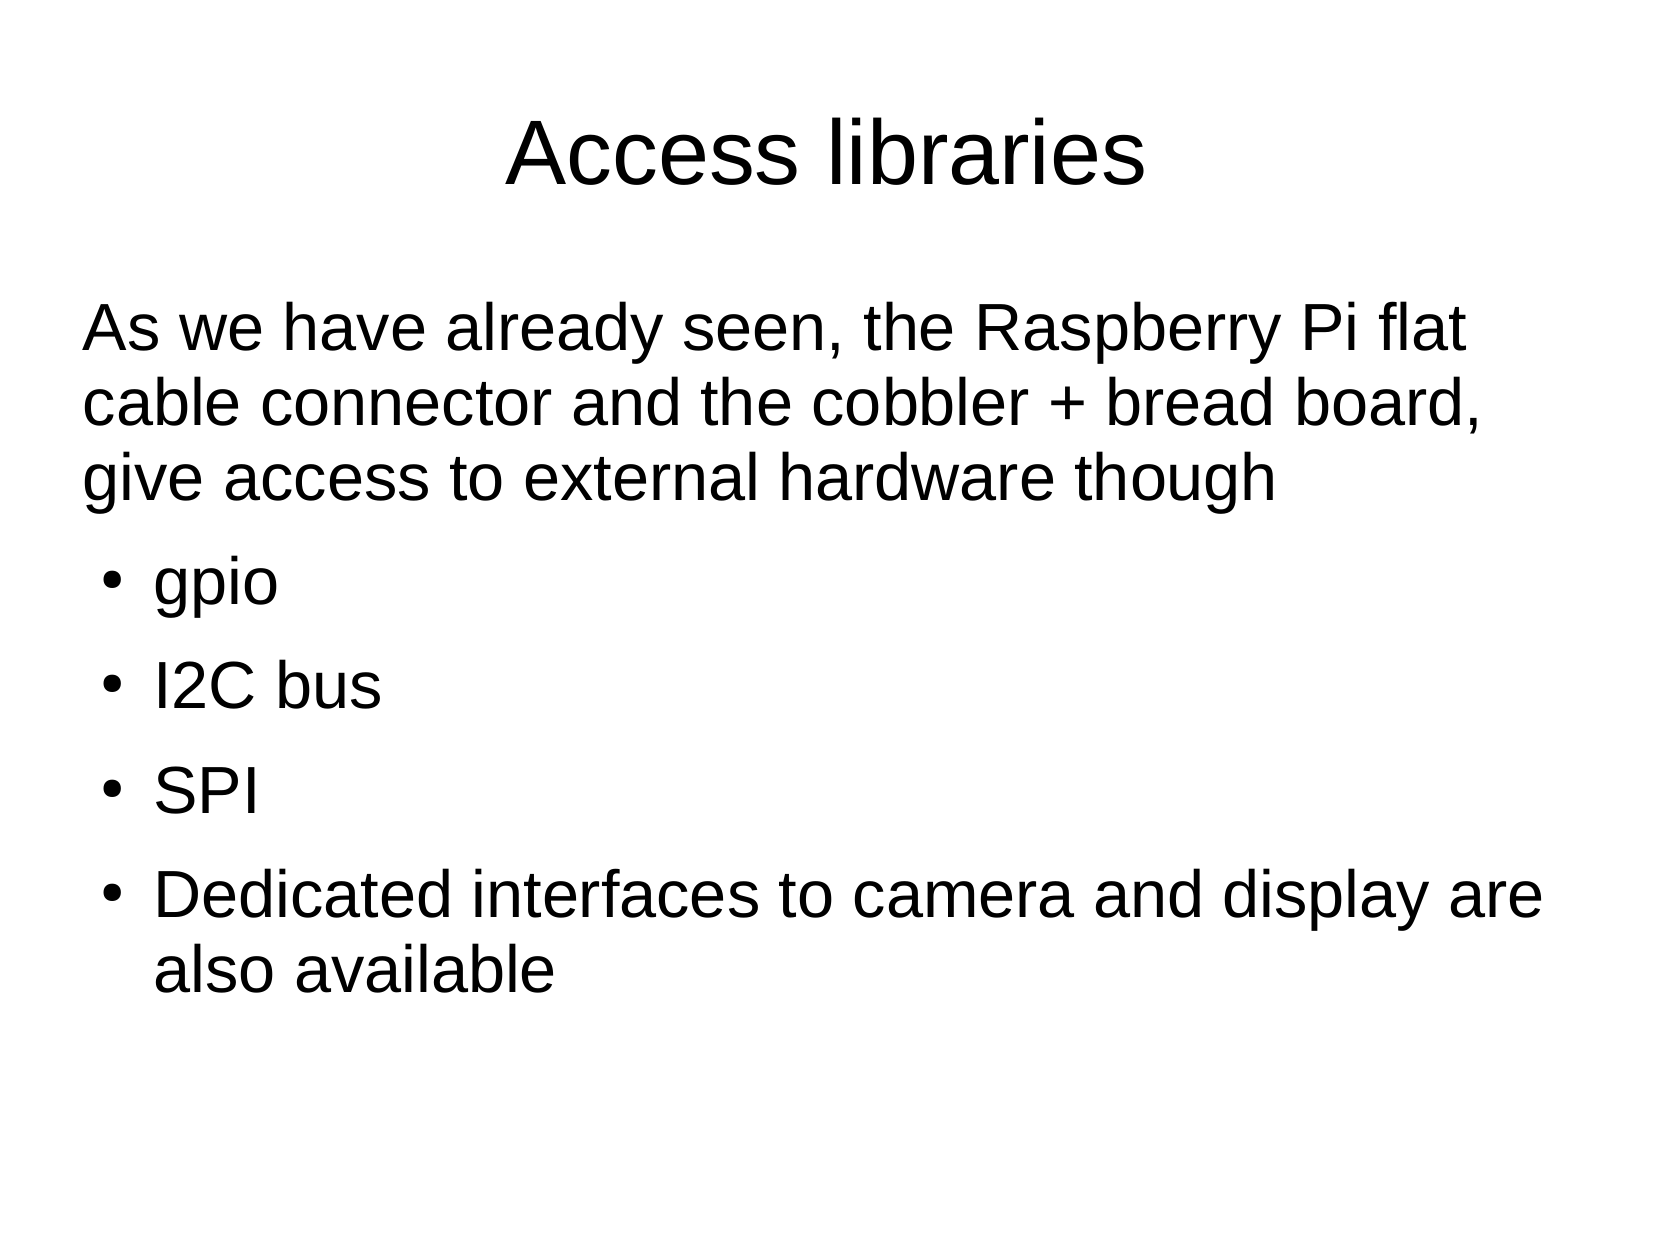

# Access libraries
As we have already seen, the Raspberry Pi flat cable connector and the cobbler + bread board, give access to external hardware though
gpio
I2C bus
SPI
Dedicated interfaces to camera and display are also available